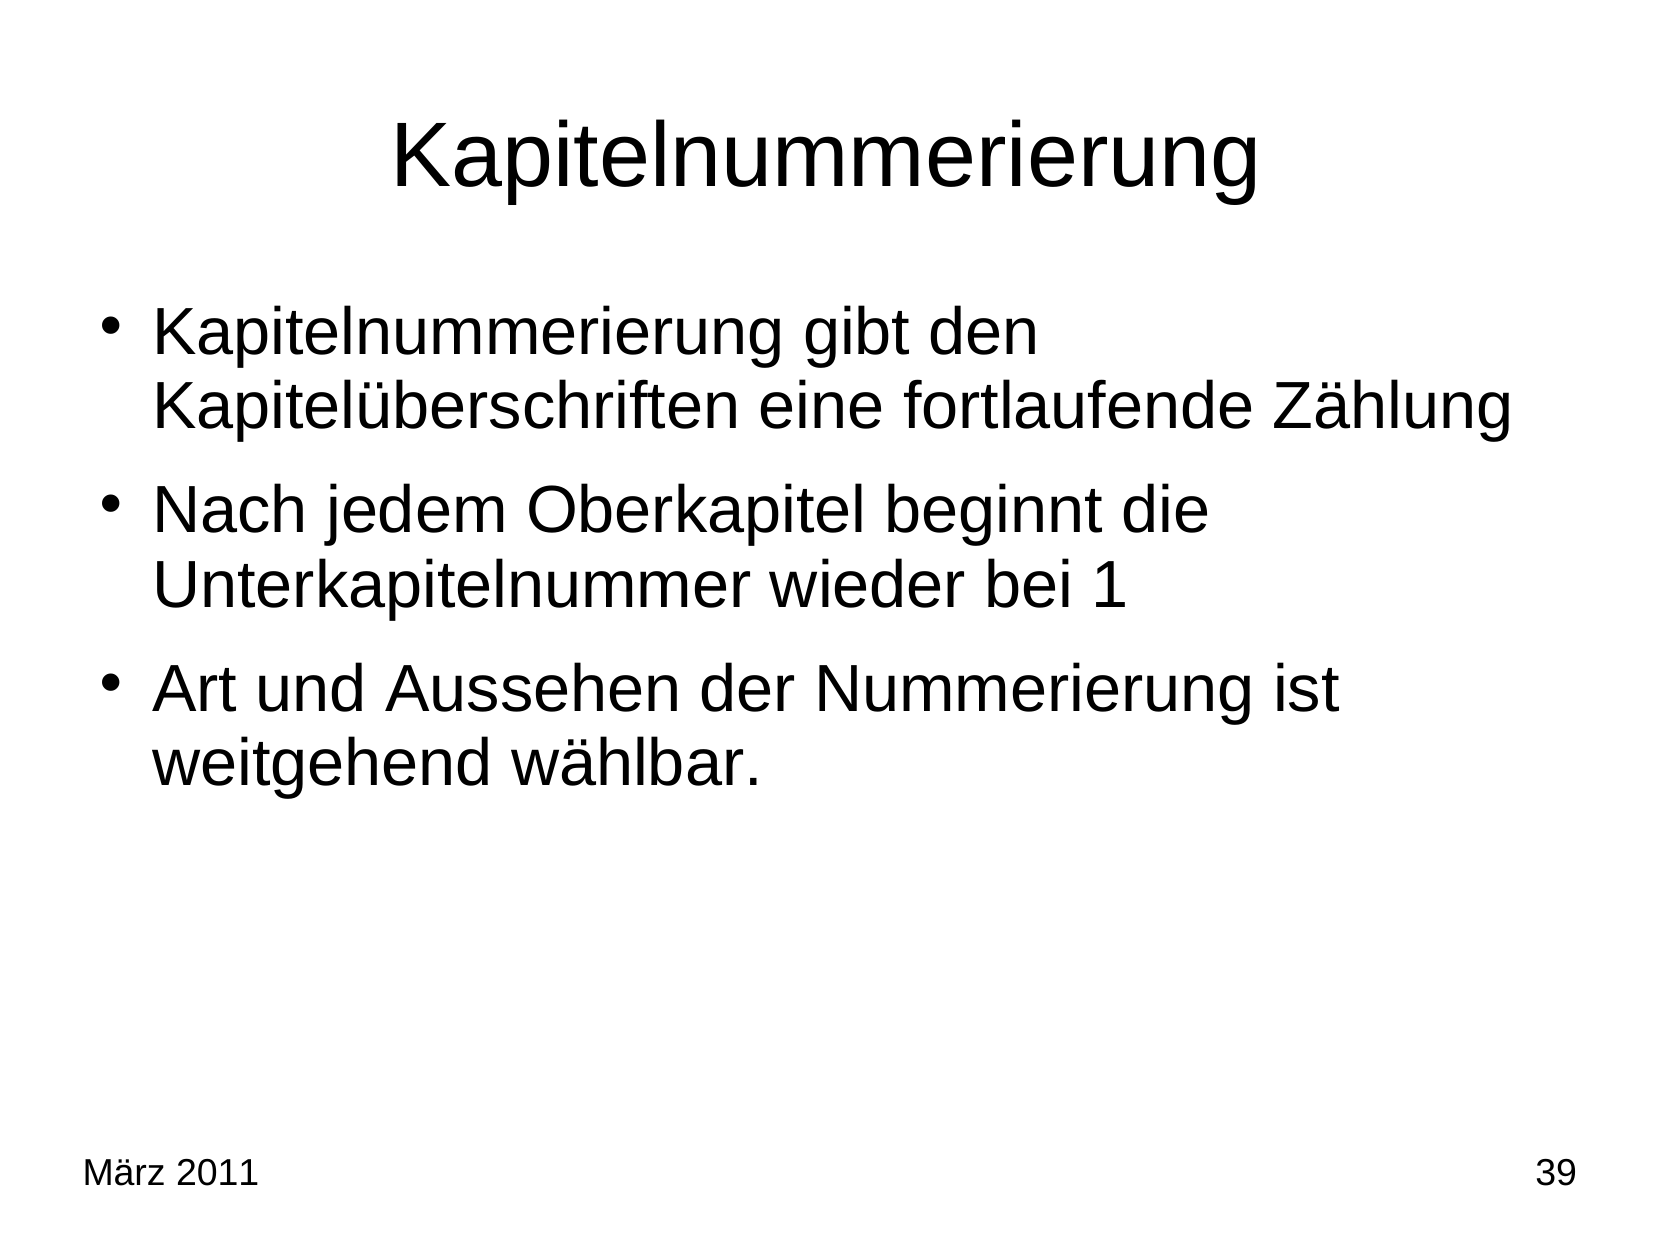

# Kapitelnummerierung
Kapitelnummerierung gibt den Kapitelüberschriften eine fortlaufende Zählung
Nach jedem Oberkapitel beginnt die Unterkapitelnummer wieder bei 1
Art und Aussehen der Nummerierung ist weitgehend wählbar.
März 2011
39